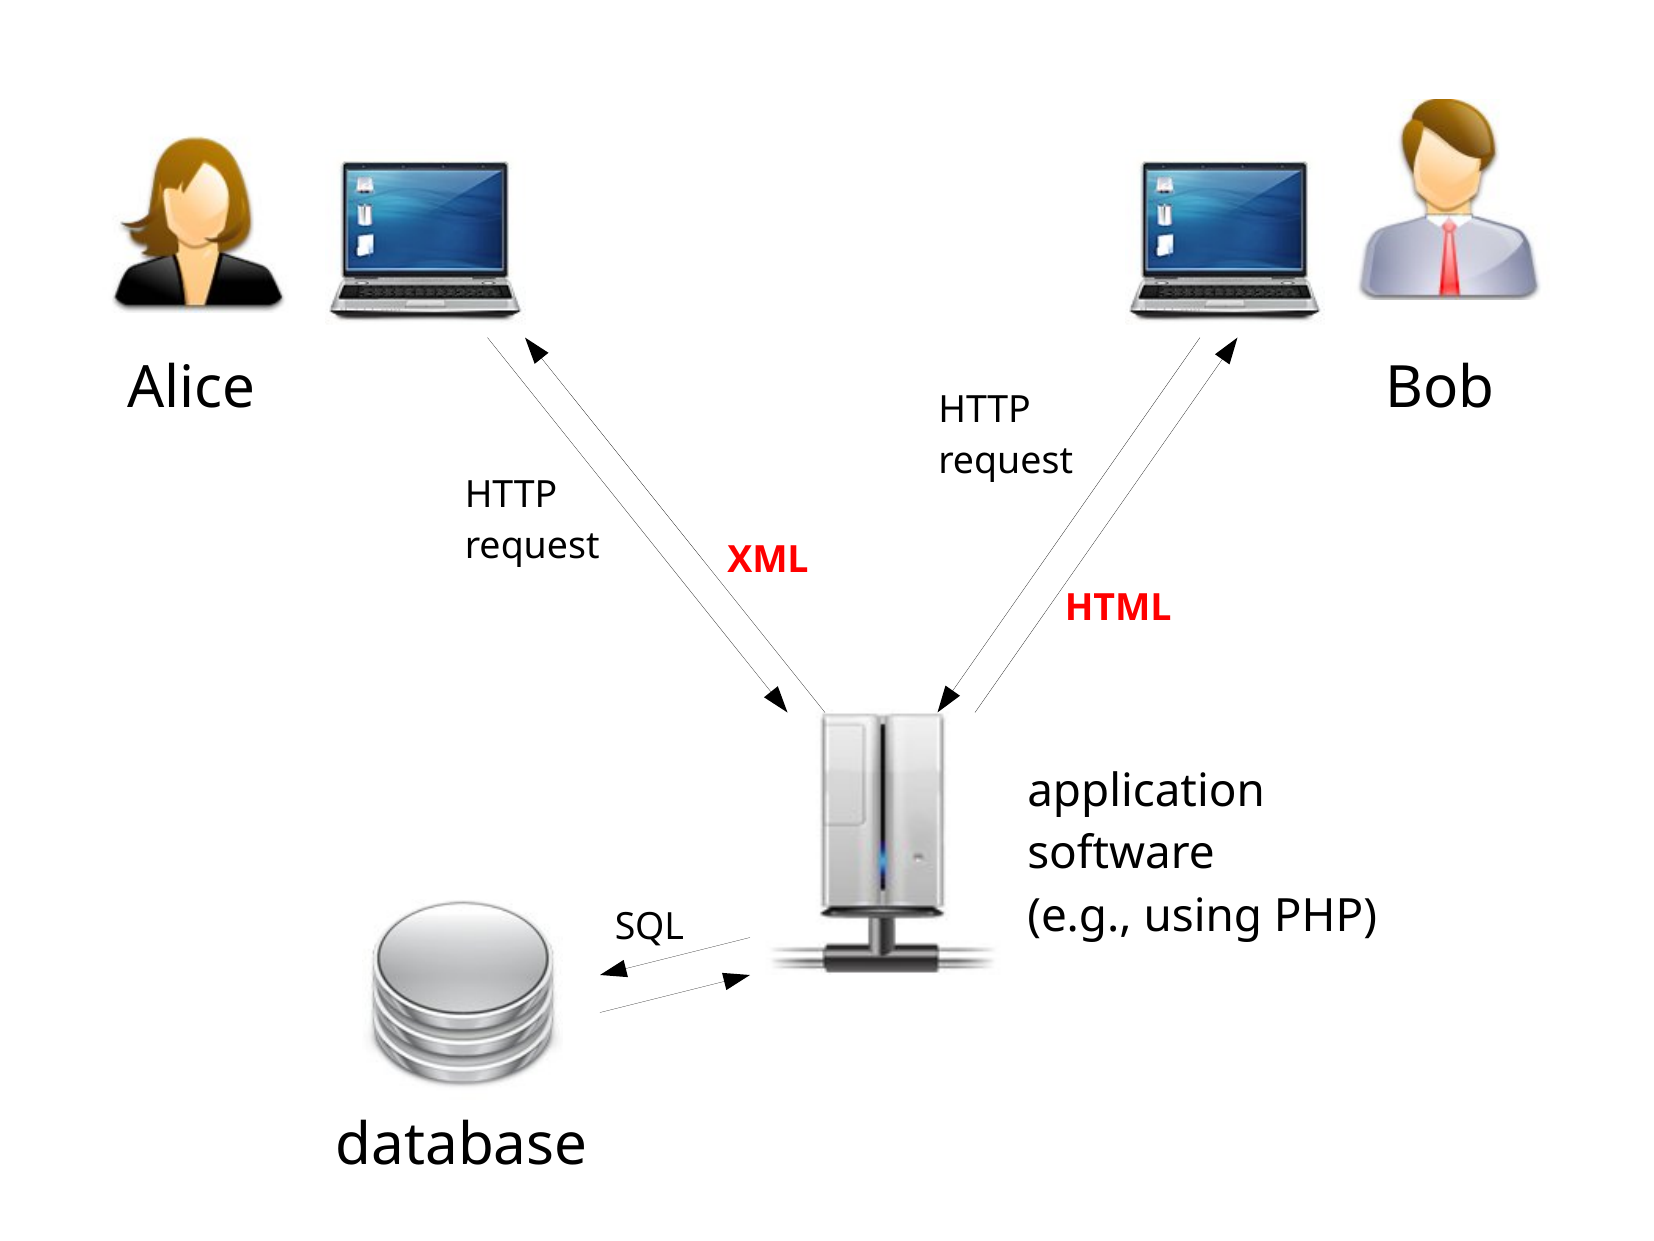

Alice
Bob
HTTP
request
HTTP
request
XML
HTML
application
software
(e.g., using PHP)
SQL
database